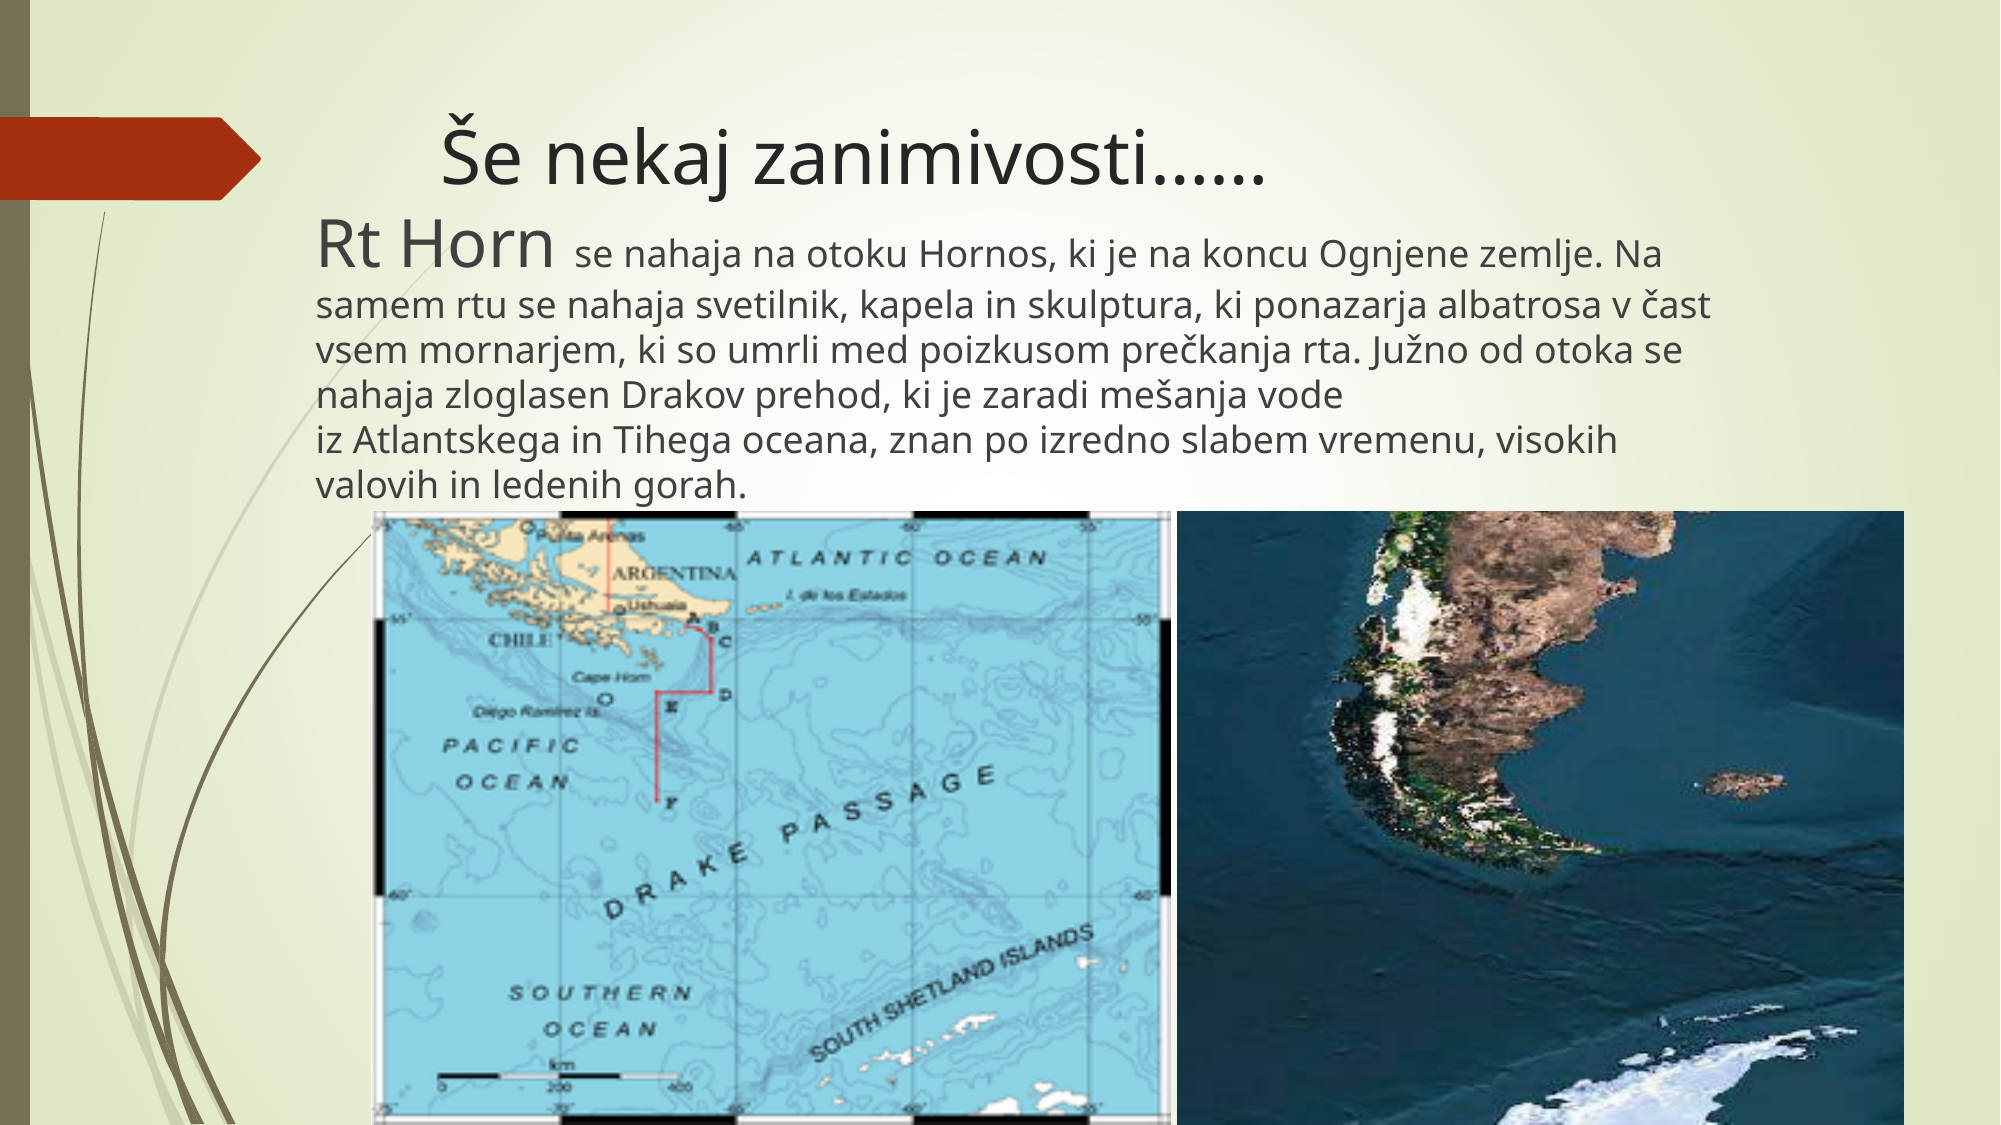

# Še nekaj zanimivosti……
Rt Horn se nahaja na otoku Hornos, ki je na koncu Ognjene zemlje. Na samem rtu se nahaja svetilnik, kapela in skulptura, ki ponazarja albatrosa v čast vsem mornarjem, ki so umrli med poizkusom prečkanja rta. Južno od otoka se nahaja zloglasen Drakov prehod, ki je zaradi mešanja vode iz Atlantskega in Tihega oceana, znan po izredno slabem vremenu, visokih valovih in ledenih gorah.